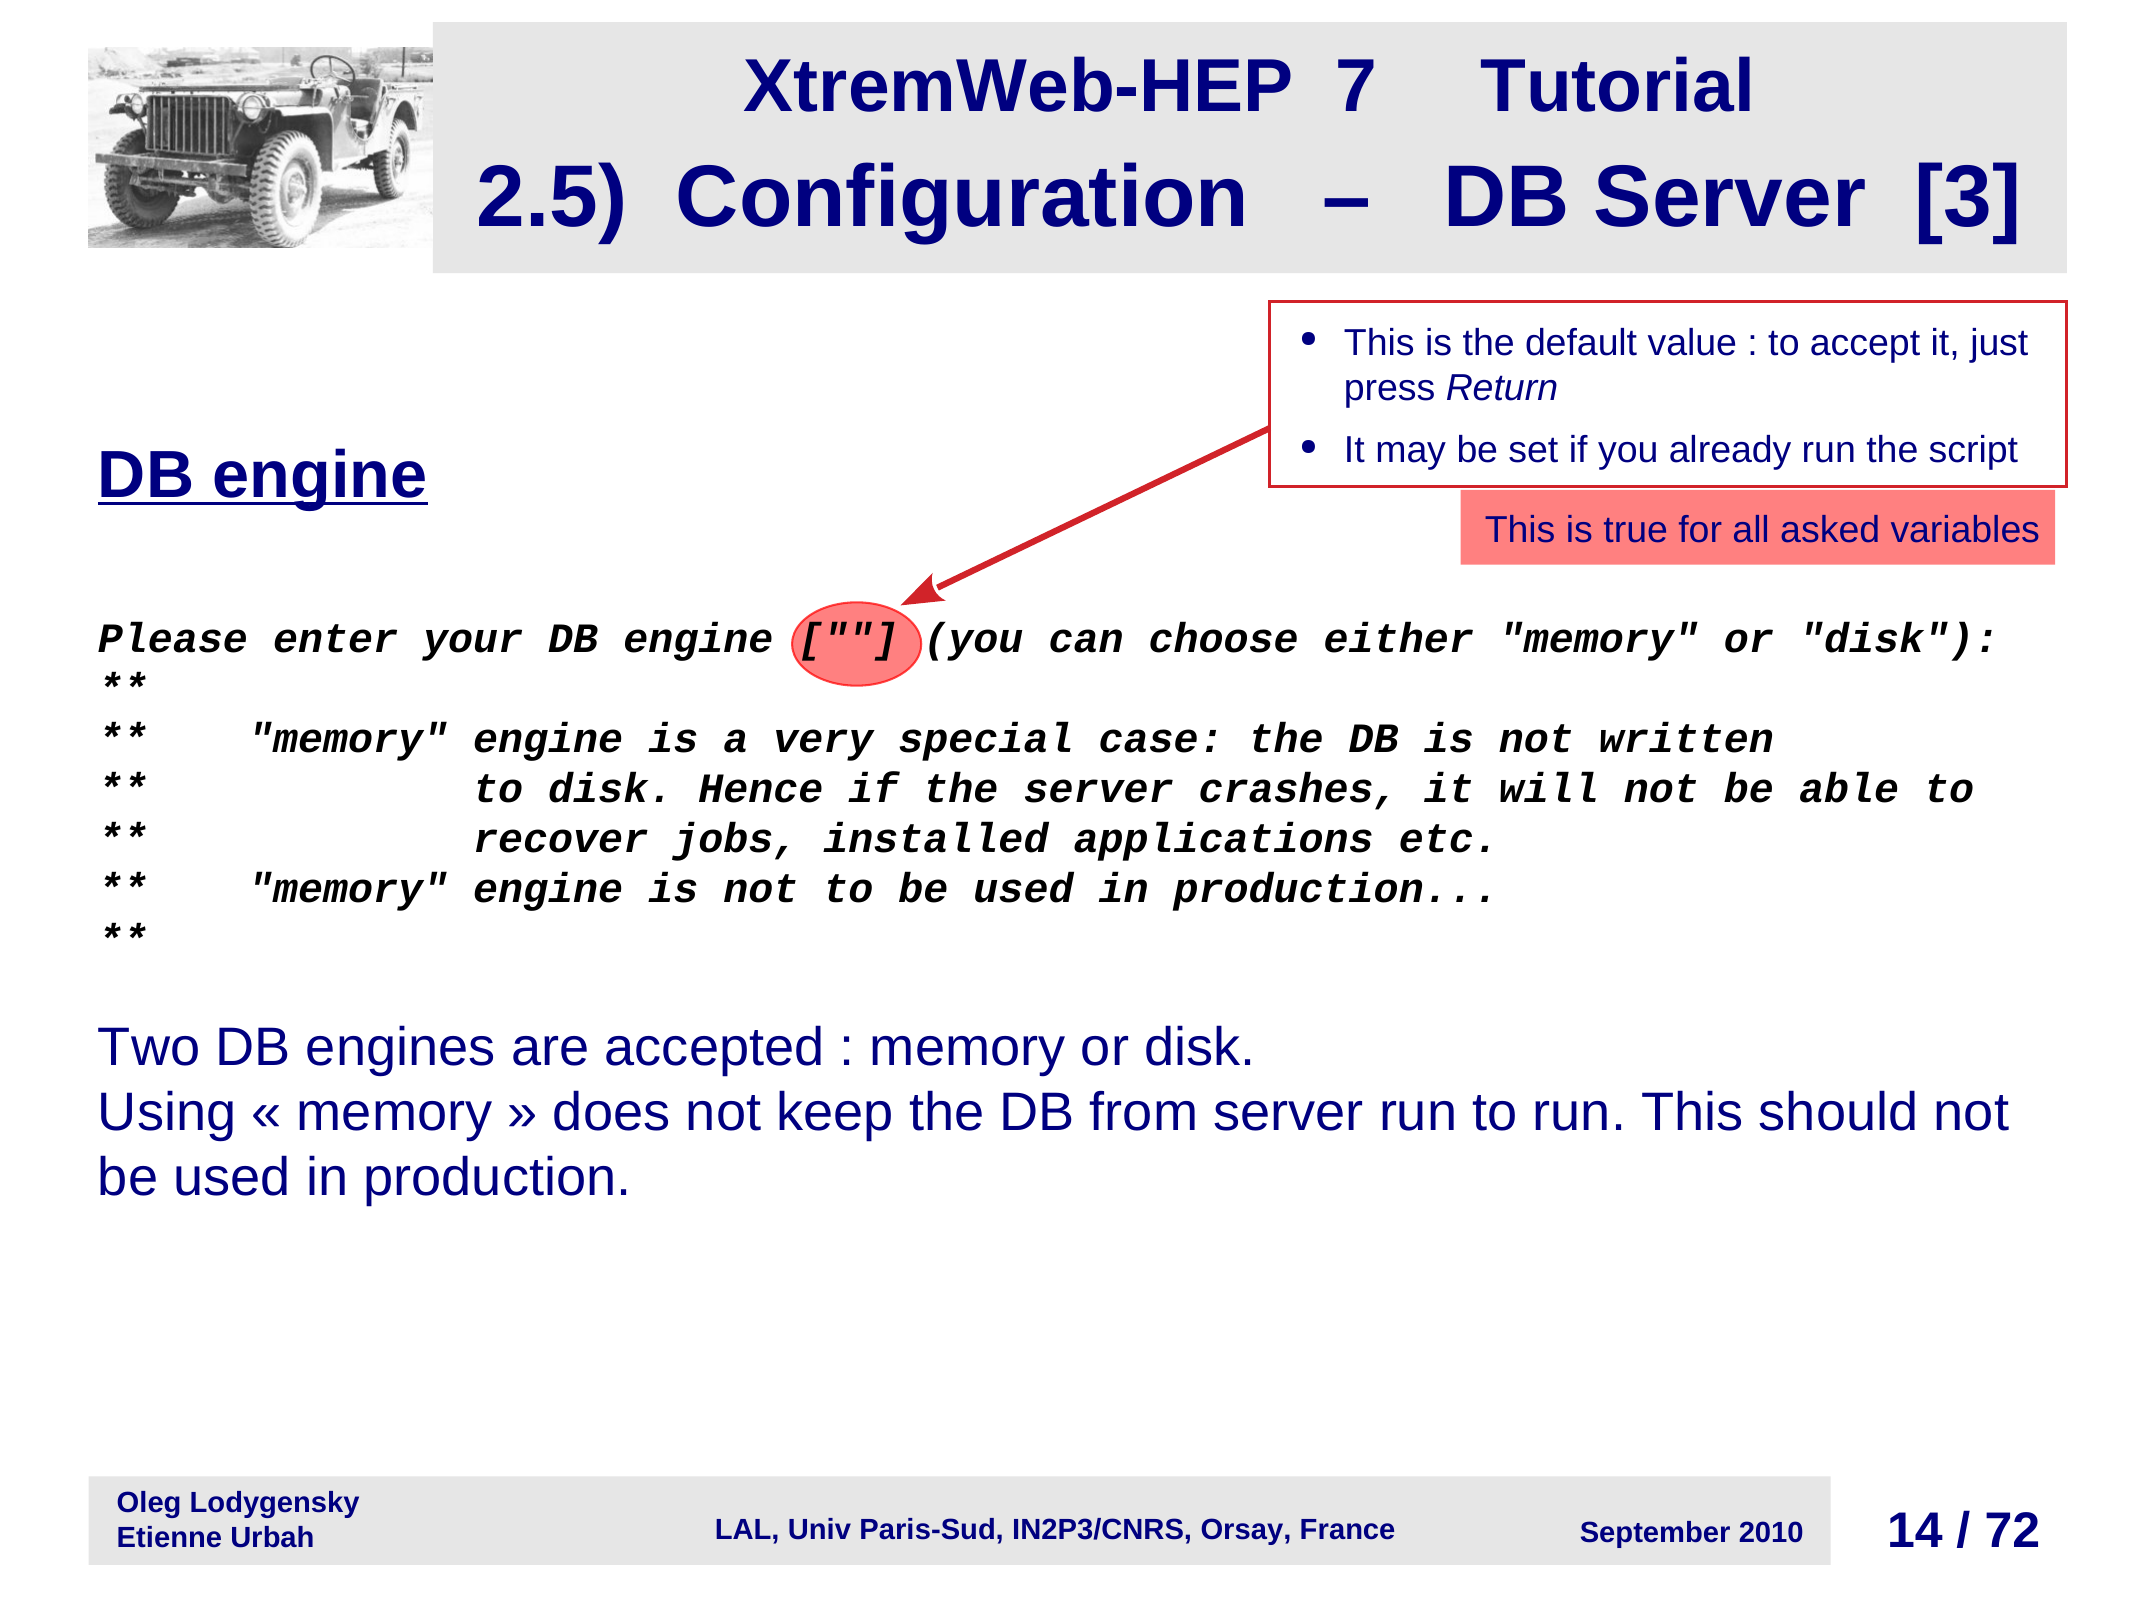

# 2.5) Configuration – DB Server [3]
This is the default value : to accept it, just press Return
It may be set if you already run the script
DB engine
Please enter your DB engine [""] (you can choose either "memory" or "disk"):
**
** "memory" engine is a very special case: the DB is not written
** to disk. Hence if the server crashes, it will not be able to
** recover jobs, installed applications etc.
** "memory" engine is not to be used in production...
**
Two DB engines are accepted : memory or disk.
Using « memory » does not keep the DB from server run to run. This should not be used in production.
This is true for all asked variables
14